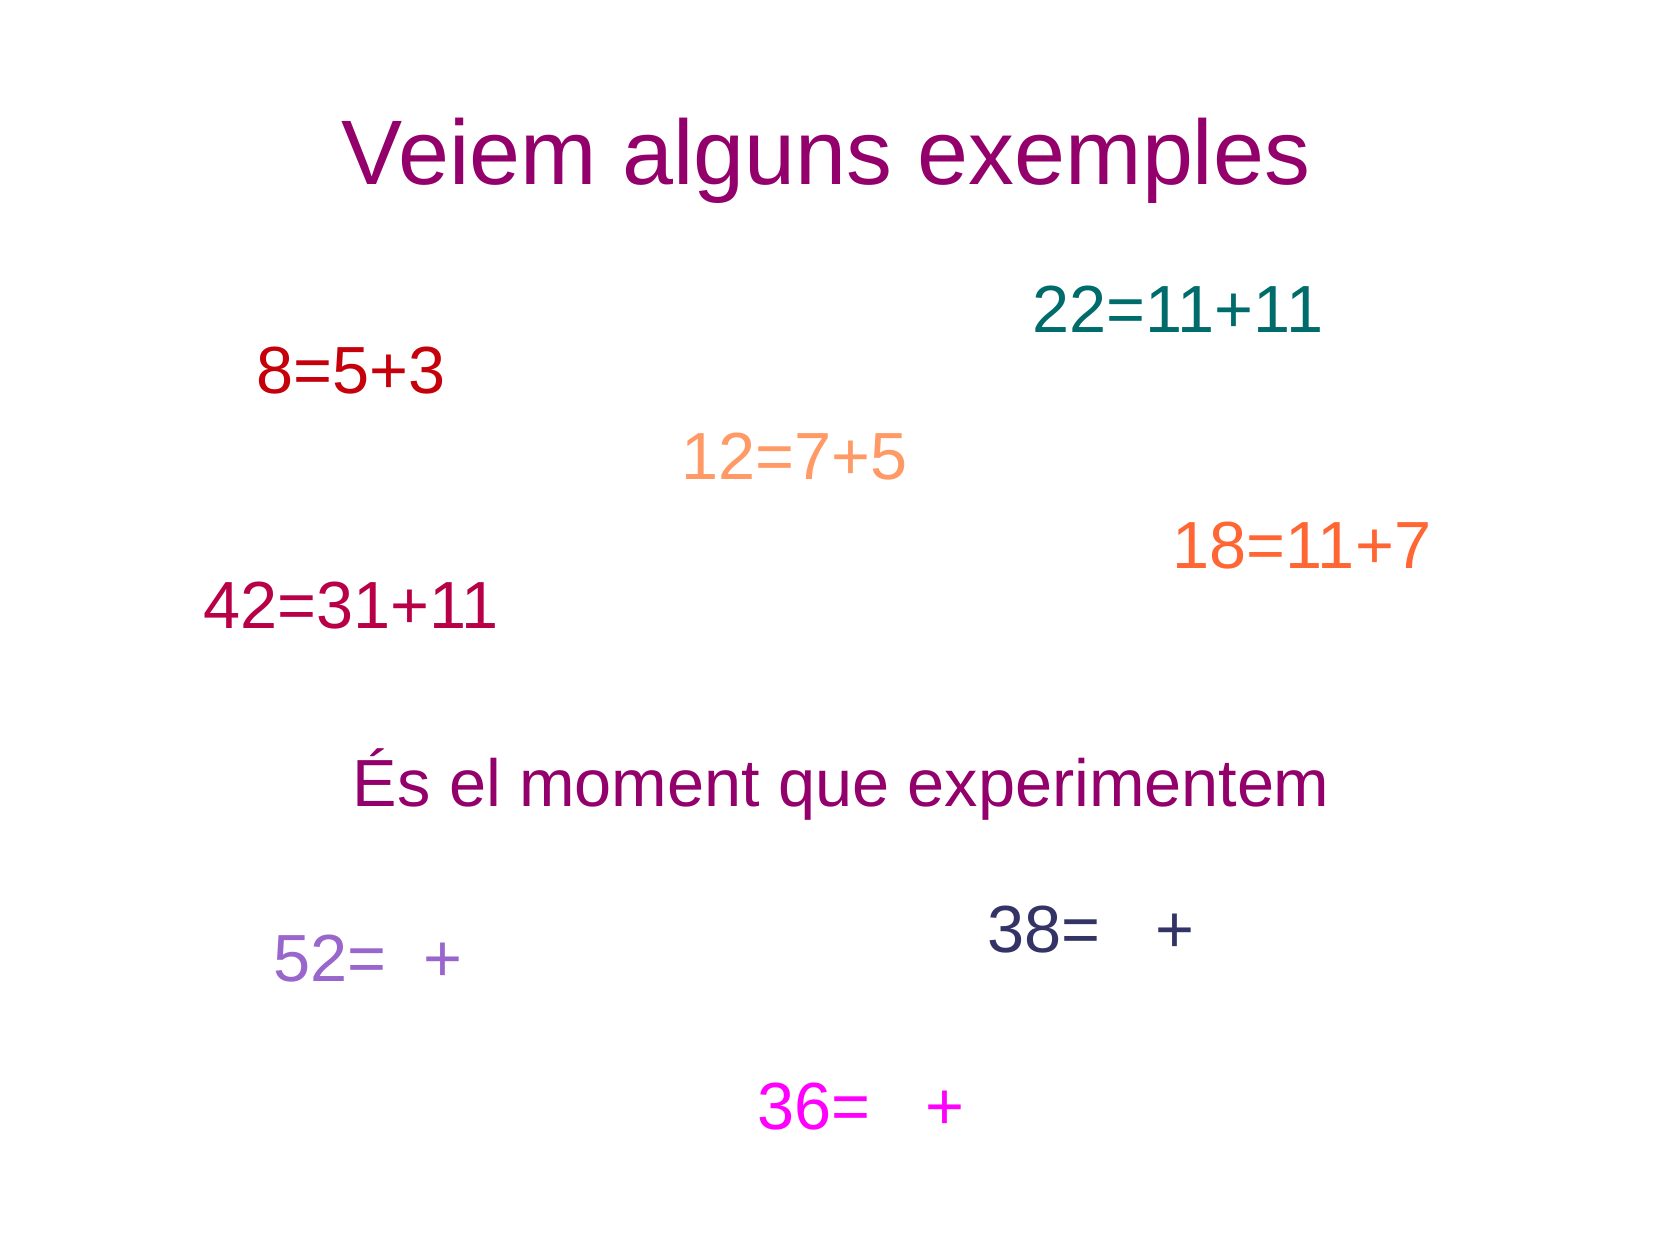

# Veiem alguns exemples
22=11+11
8=5+3
12=7+5
18=11+7
42=31+11
És el moment que experimentem
38= +
52= +
36= +